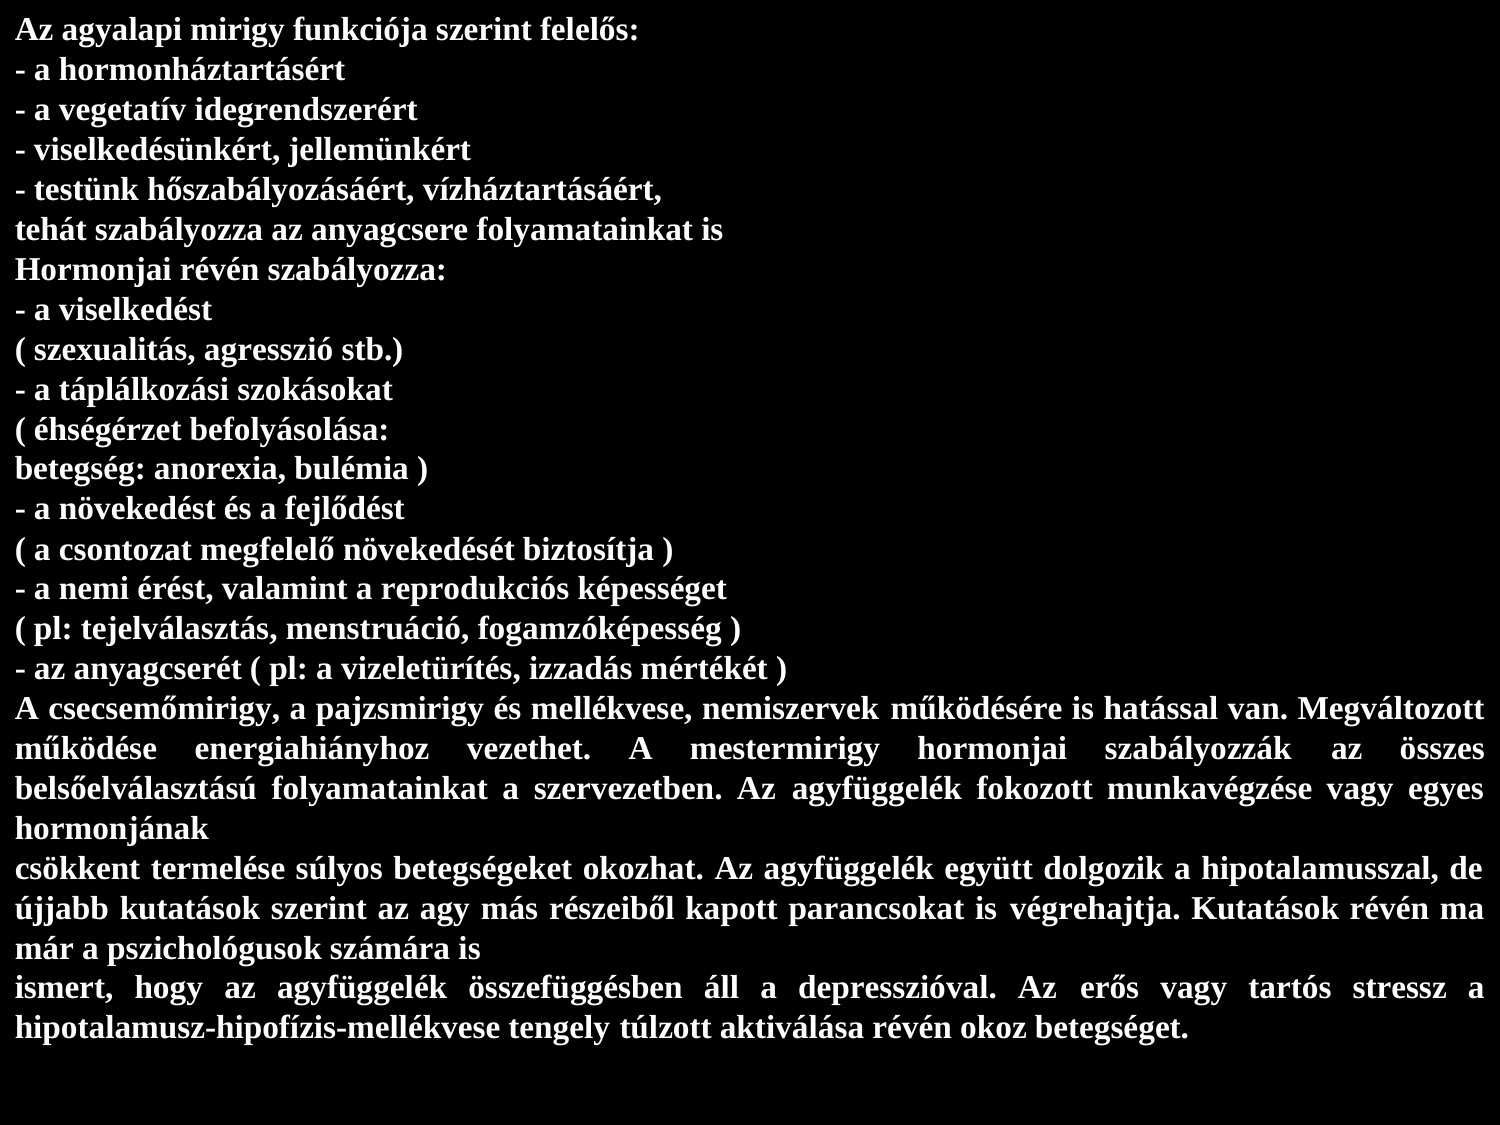

Az agyalapi mirigy funkciója szerint felelős:
- a hormonháztartásért
- a vegetatív idegrendszerért
- viselkedésünkért, jellemünkért
- testünk hőszabályozásáért, vízháztartásáért,
tehát szabályozza az anyagcsere folyamatainkat is
Hormonjai révén szabályozza:
- a viselkedést
( szexualitás, agresszió stb.)
- a táplálkozási szokásokat
( éhségérzet befolyásolása:
betegség: anorexia, bulémia )
- a növekedést és a fejlődést
( a csontozat megfelelő növekedését biztosítja )
- a nemi érést, valamint a reprodukciós képességet
( pl: tejelválasztás, menstruáció, fogamzóképesség )
- az anyagcserét ( pl: a vizeletürítés, izzadás mértékét )
A csecsemőmirigy, a pajzsmirigy és mellékvese, nemiszervek működésére is hatással van. Megváltozott működése energiahiányhoz vezethet. A mestermirigy hormonjai szabályozzák az összes belsőelválasztású folyamatainkat a szervezetben. Az agyfüggelék fokozott munkavégzése vagy egyes hormonjának
csökkent termelése súlyos betegségeket okozhat. Az agyfüggelék együtt dolgozik a hipotalamusszal, de újjabb kutatások szerint az agy más részeiből kapott parancsokat is végrehajtja. Kutatások révén ma már a pszichológusok számára is
ismert, hogy az agyfüggelék összefüggésben áll a depresszióval. Az erős vagy tartós stressz a hipotalamusz-hipofízis-mellékvese tengely túlzott aktiválása révén okoz betegséget.